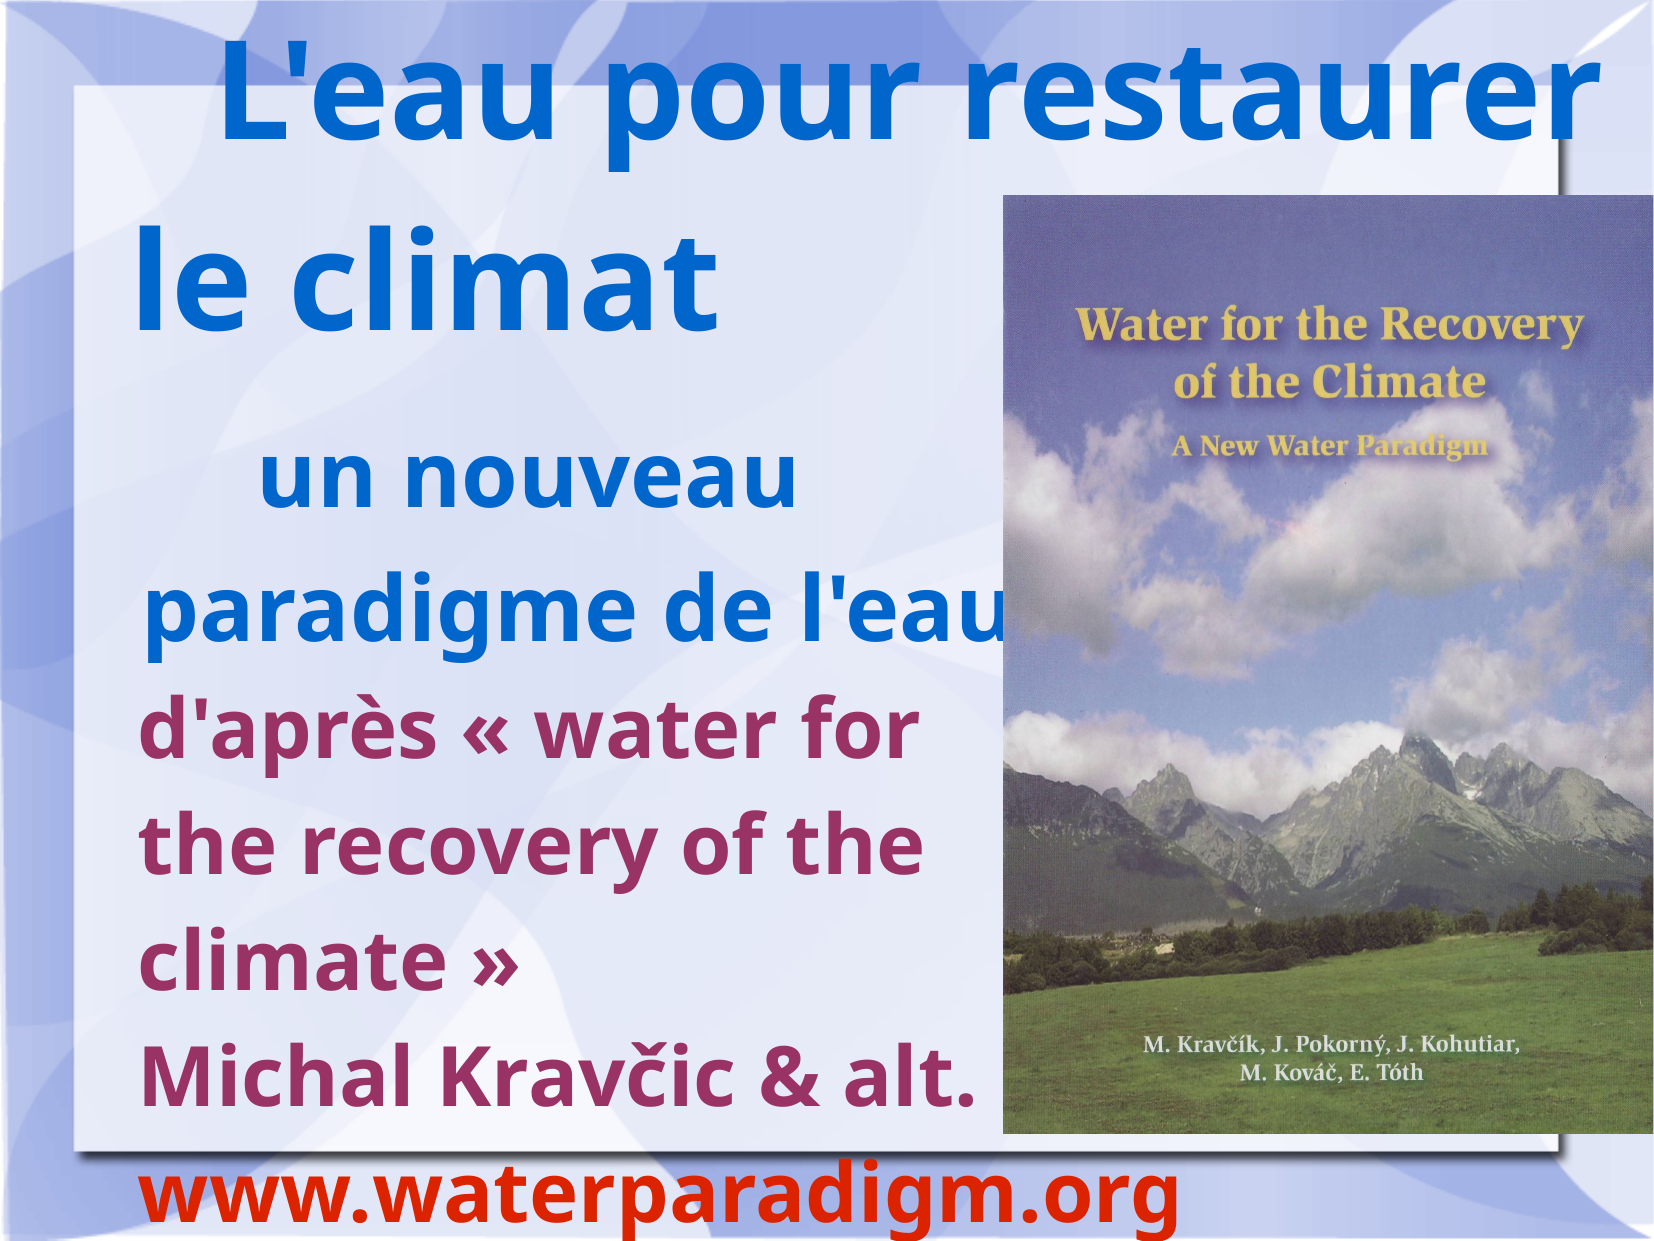

# L'eau pour restaurer le climat un nouveau paradigme de l'eau d'après « water for the recovery of the climate » Michal Kravčic & alt. www.waterparadigm.org